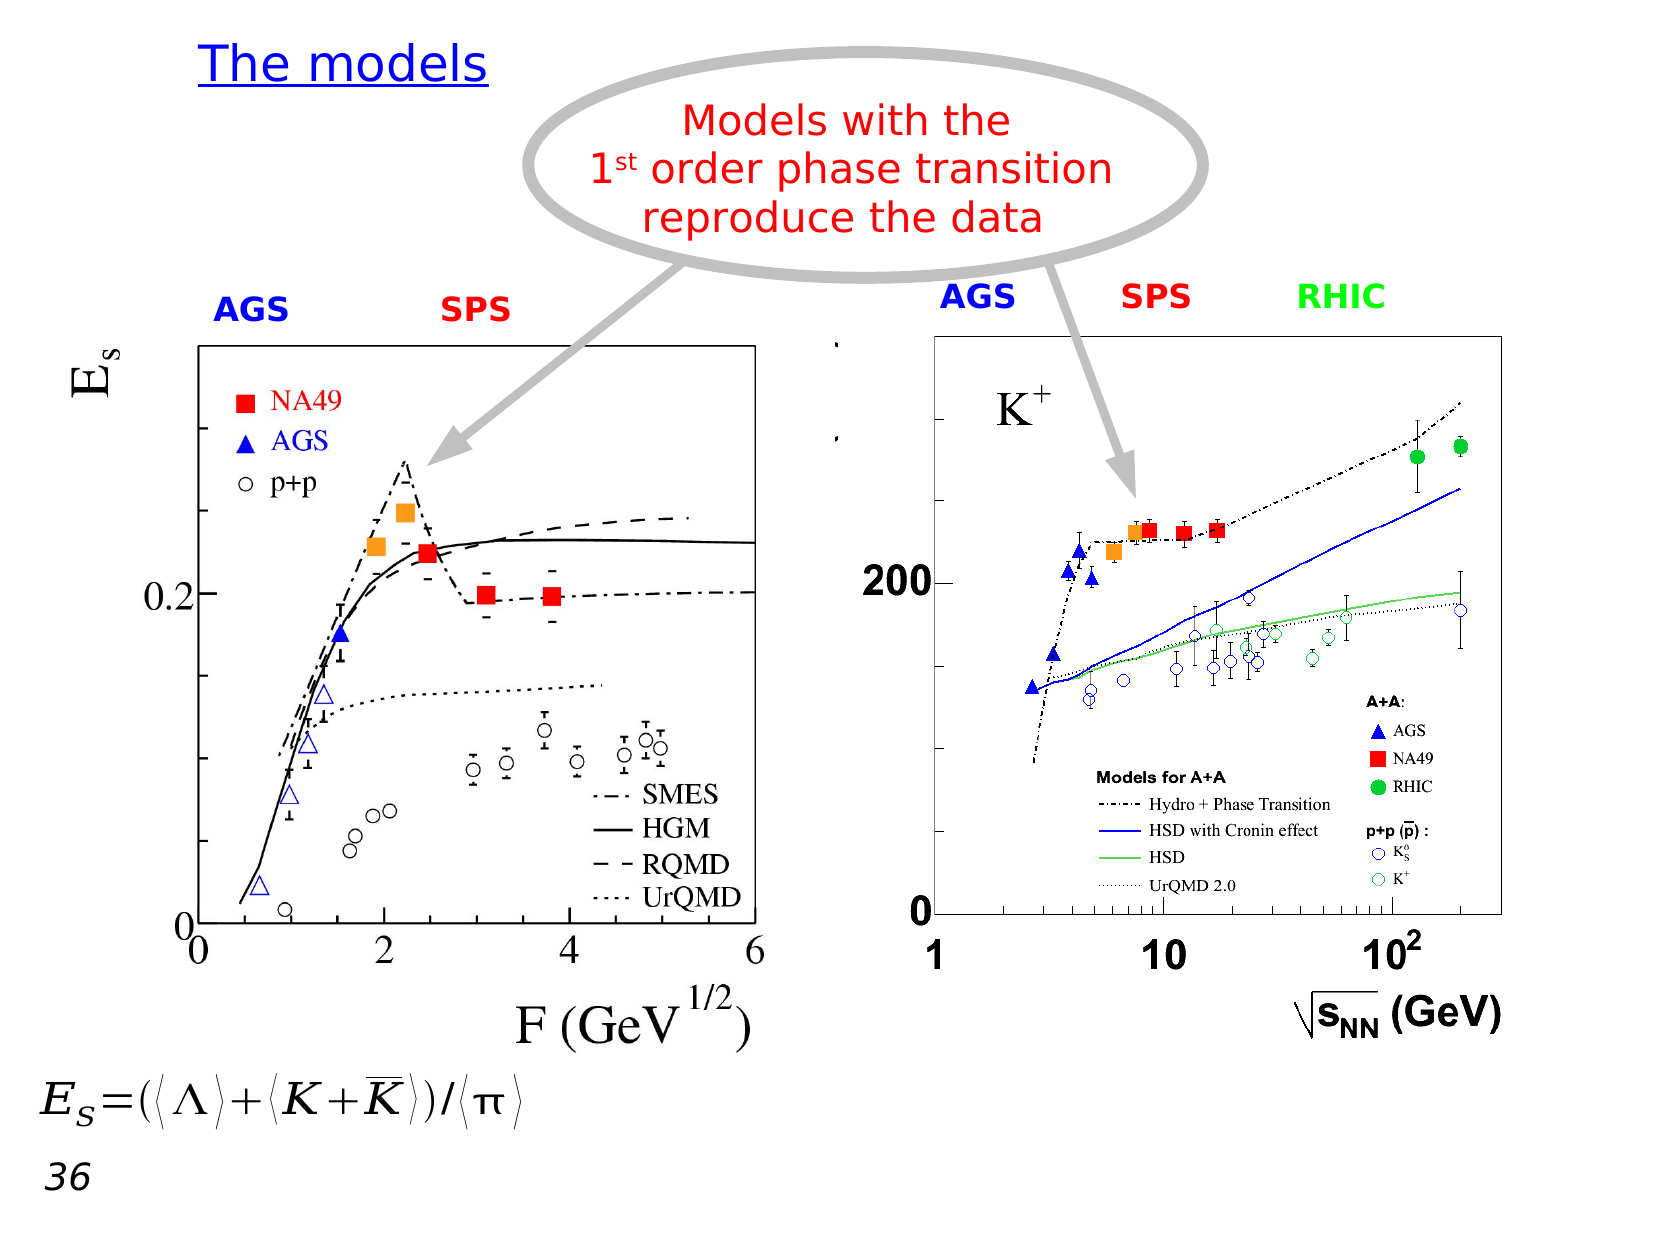

The models
 Models with the
 1st order phase transition
 reproduce the data
AGS SPS RHIC
AGS SPS